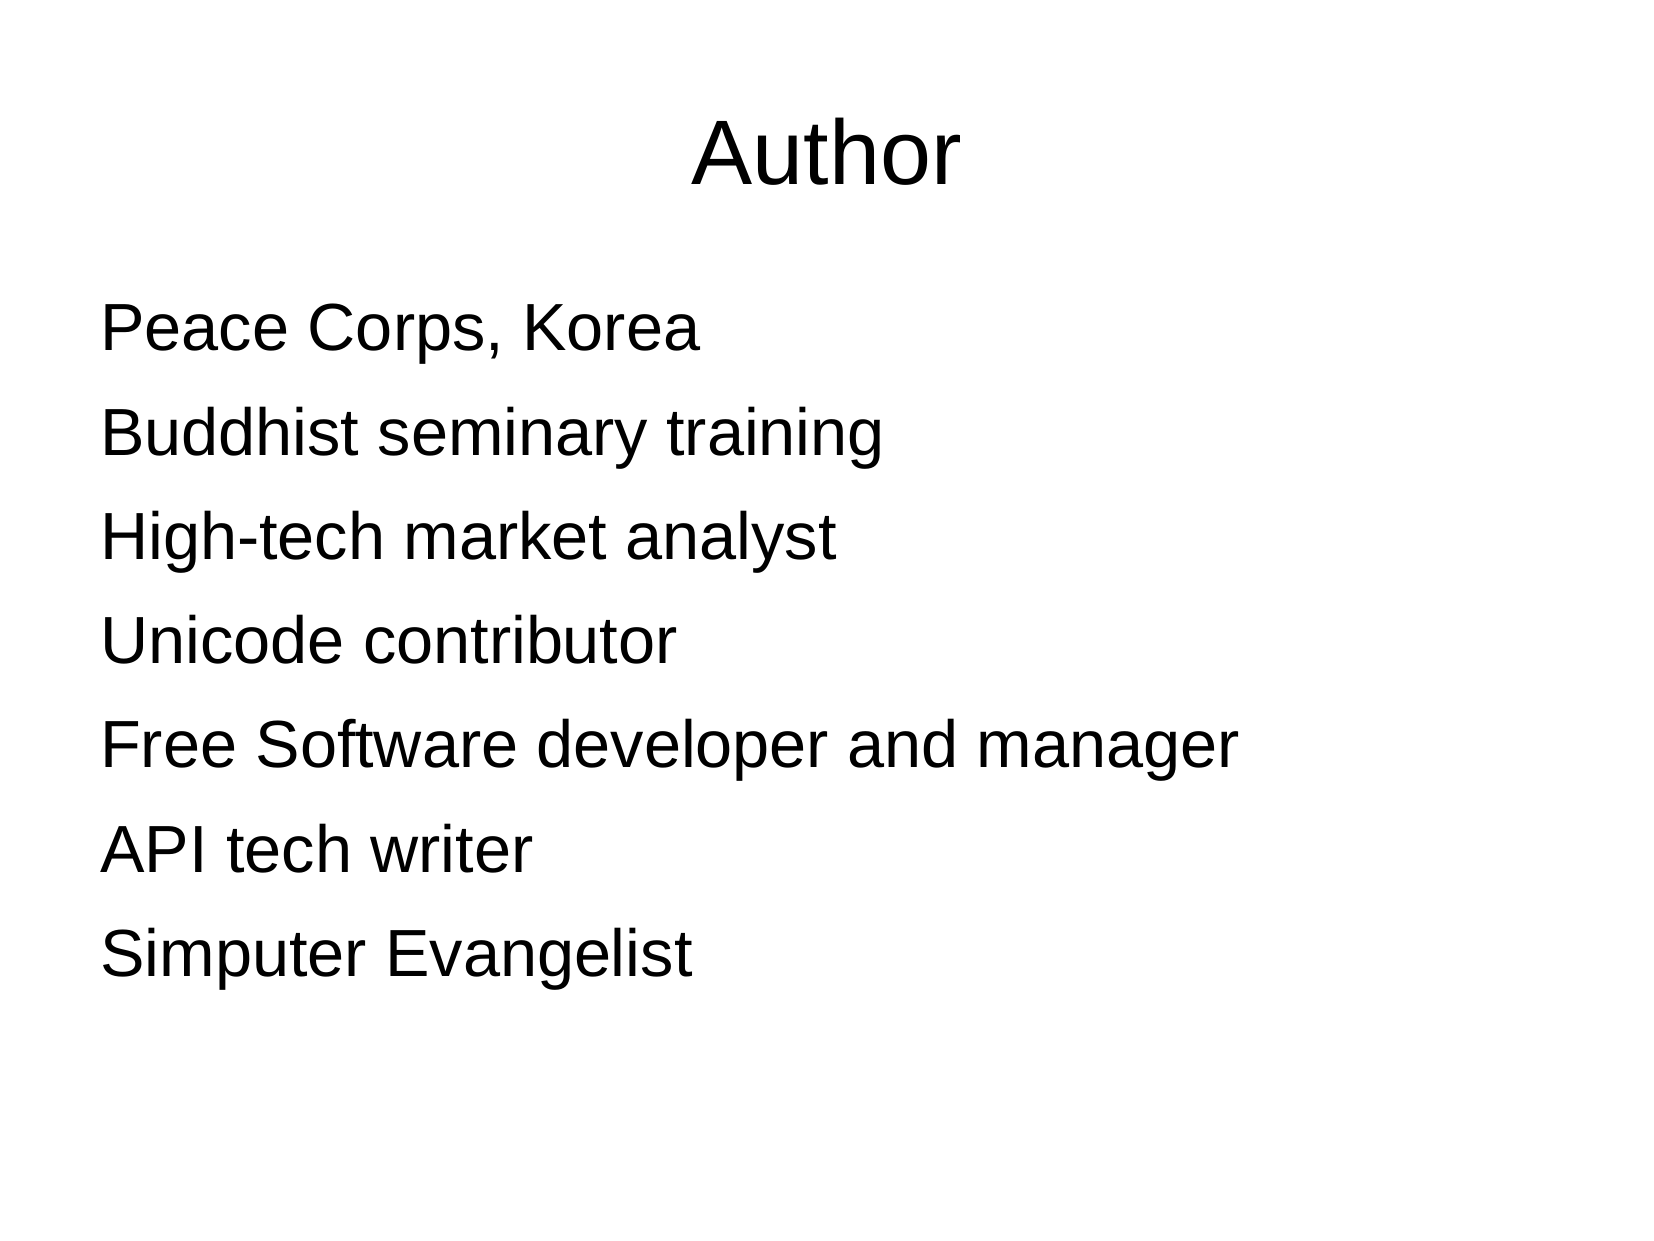

# Author
Peace Corps, Korea
Buddhist seminary training
High-tech market analyst
Unicode contributor
Free Software developer and manager
API tech writer
Simputer Evangelist